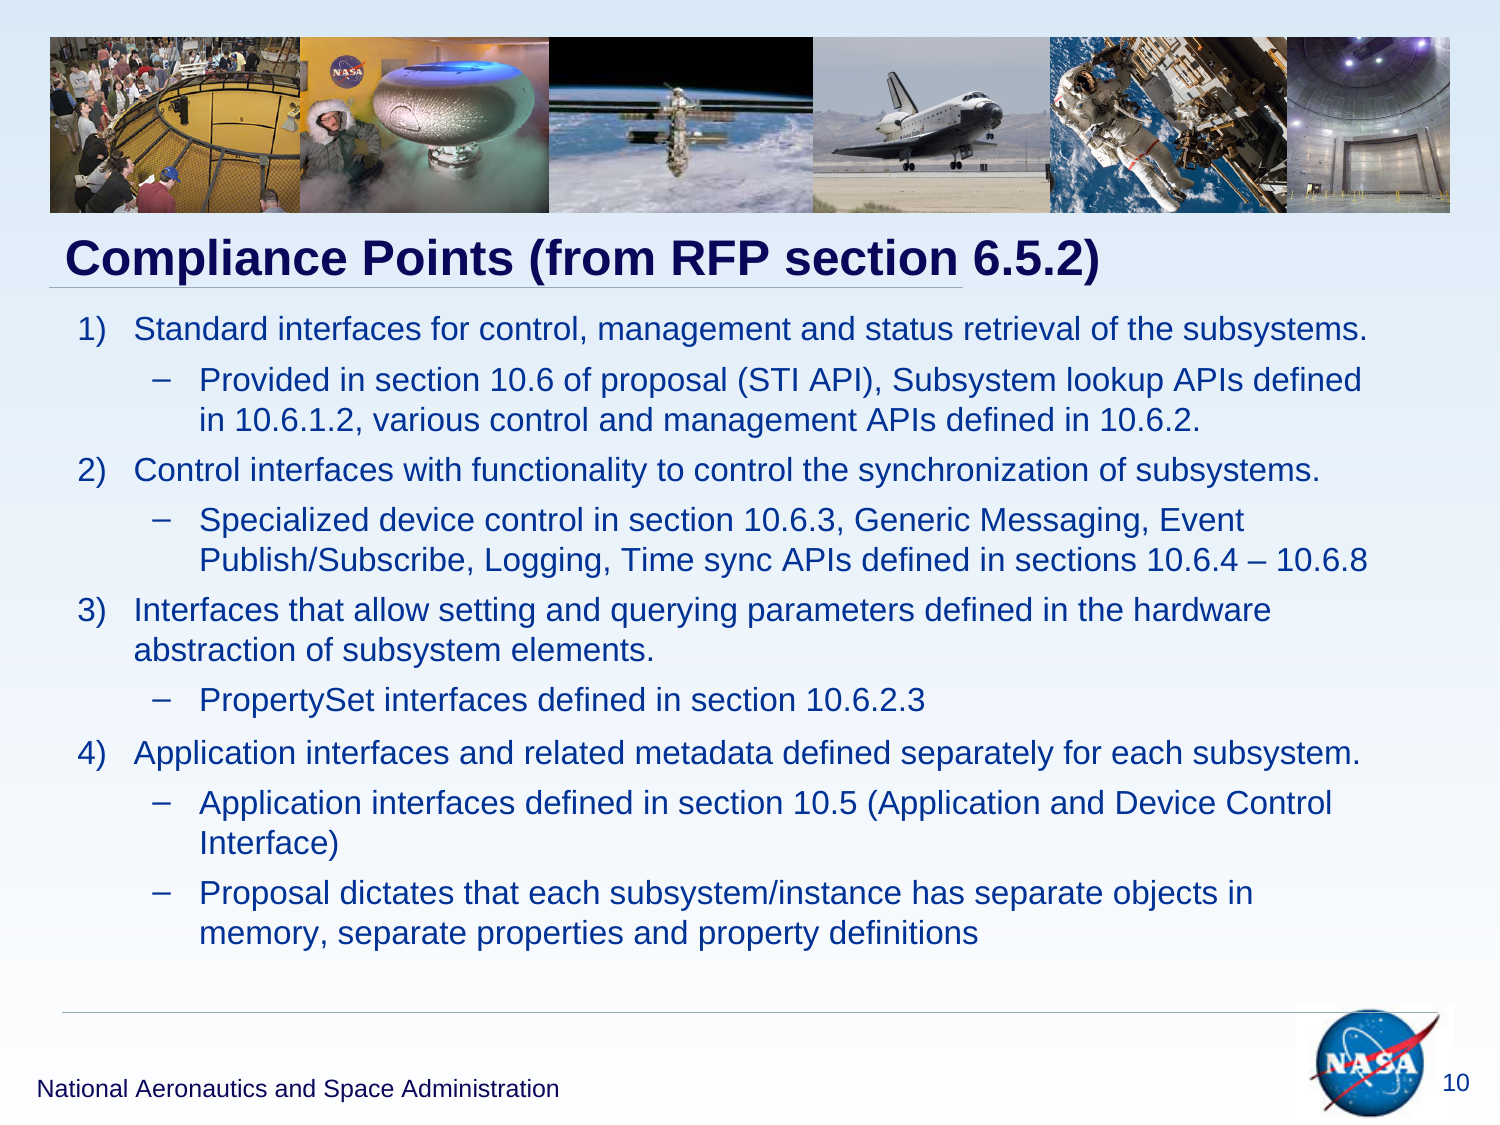

# Compliance Points (from RFP section 6.5.2)
Standard interfaces for control, management and status retrieval of the subsystems.
Provided in section 10.6 of proposal (STI API), Subsystem lookup APIs defined in 10.6.1.2, various control and management APIs defined in 10.6.2.
Control interfaces with functionality to control the synchronization of subsystems.
Specialized device control in section 10.6.3, Generic Messaging, Event Publish/Subscribe, Logging, Time sync APIs defined in sections 10.6.4 – 10.6.8
Interfaces that allow setting and querying parameters defined in the hardware abstraction of subsystem elements.
PropertySet interfaces defined in section 10.6.2.3
Application interfaces and related metadata defined separately for each subsystem.
Application interfaces defined in section 10.5 (Application and Device Control Interface)
Proposal dictates that each subsystem/instance has separate objects in memory, separate properties and property definitions
10
National Aeronautics and Space Administration